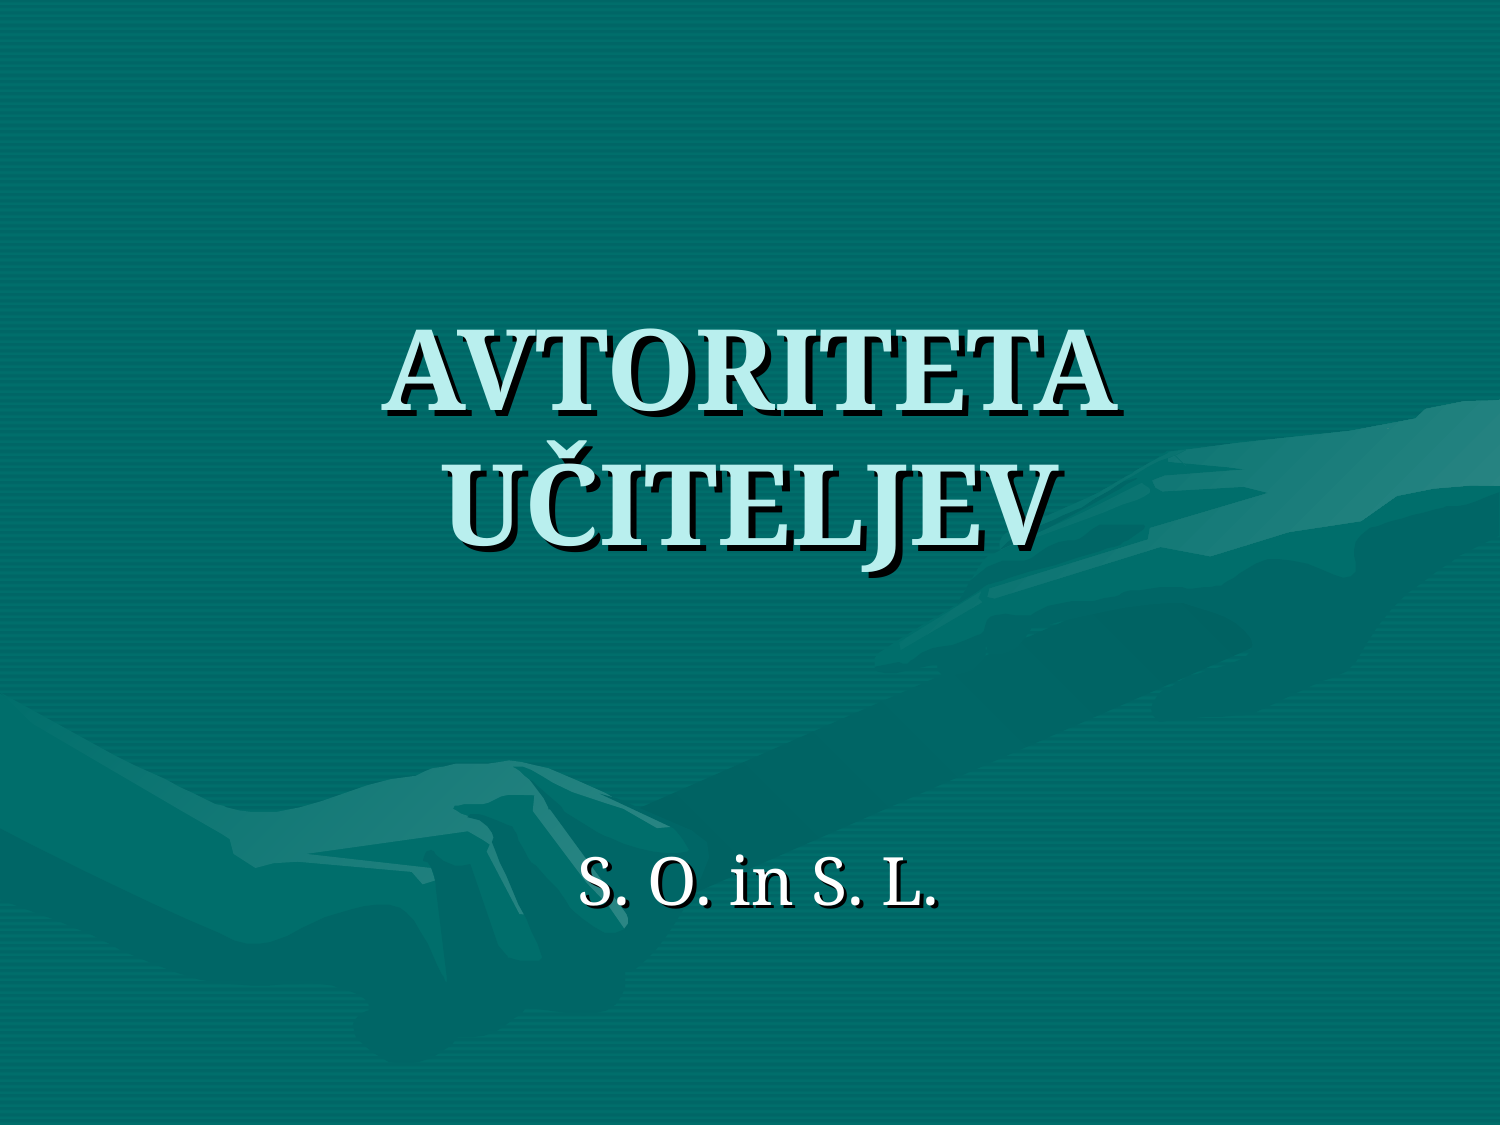

# AVTORITETA UČITELJEV
 S. O. in S. L.